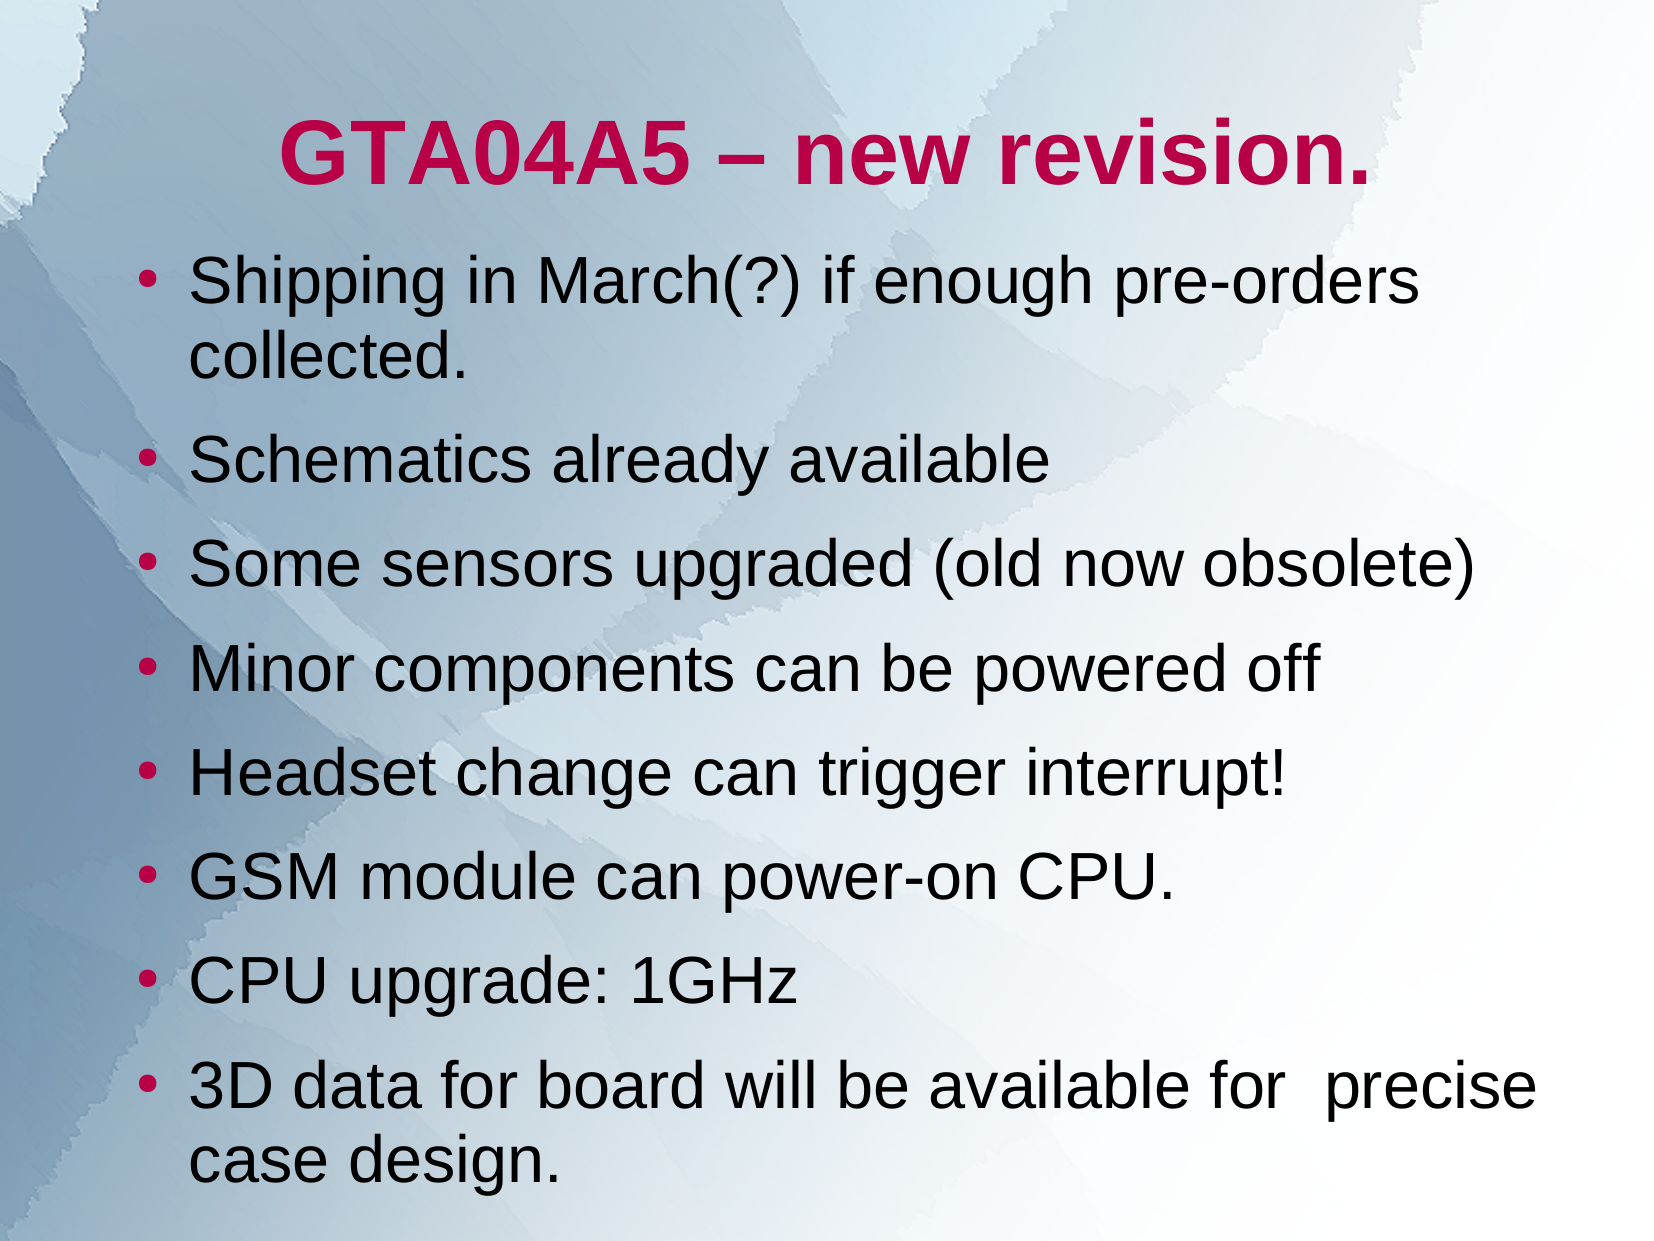

# GTA04A5 – new revision.
Shipping in March(?) if enough pre-orders collected.
Schematics already available
Some sensors upgraded (old now obsolete)
Minor components can be powered off
Headset change can trigger interrupt!
GSM module can power-on CPU.
CPU upgrade: 1GHz
3D data for board will be available for precise case design.